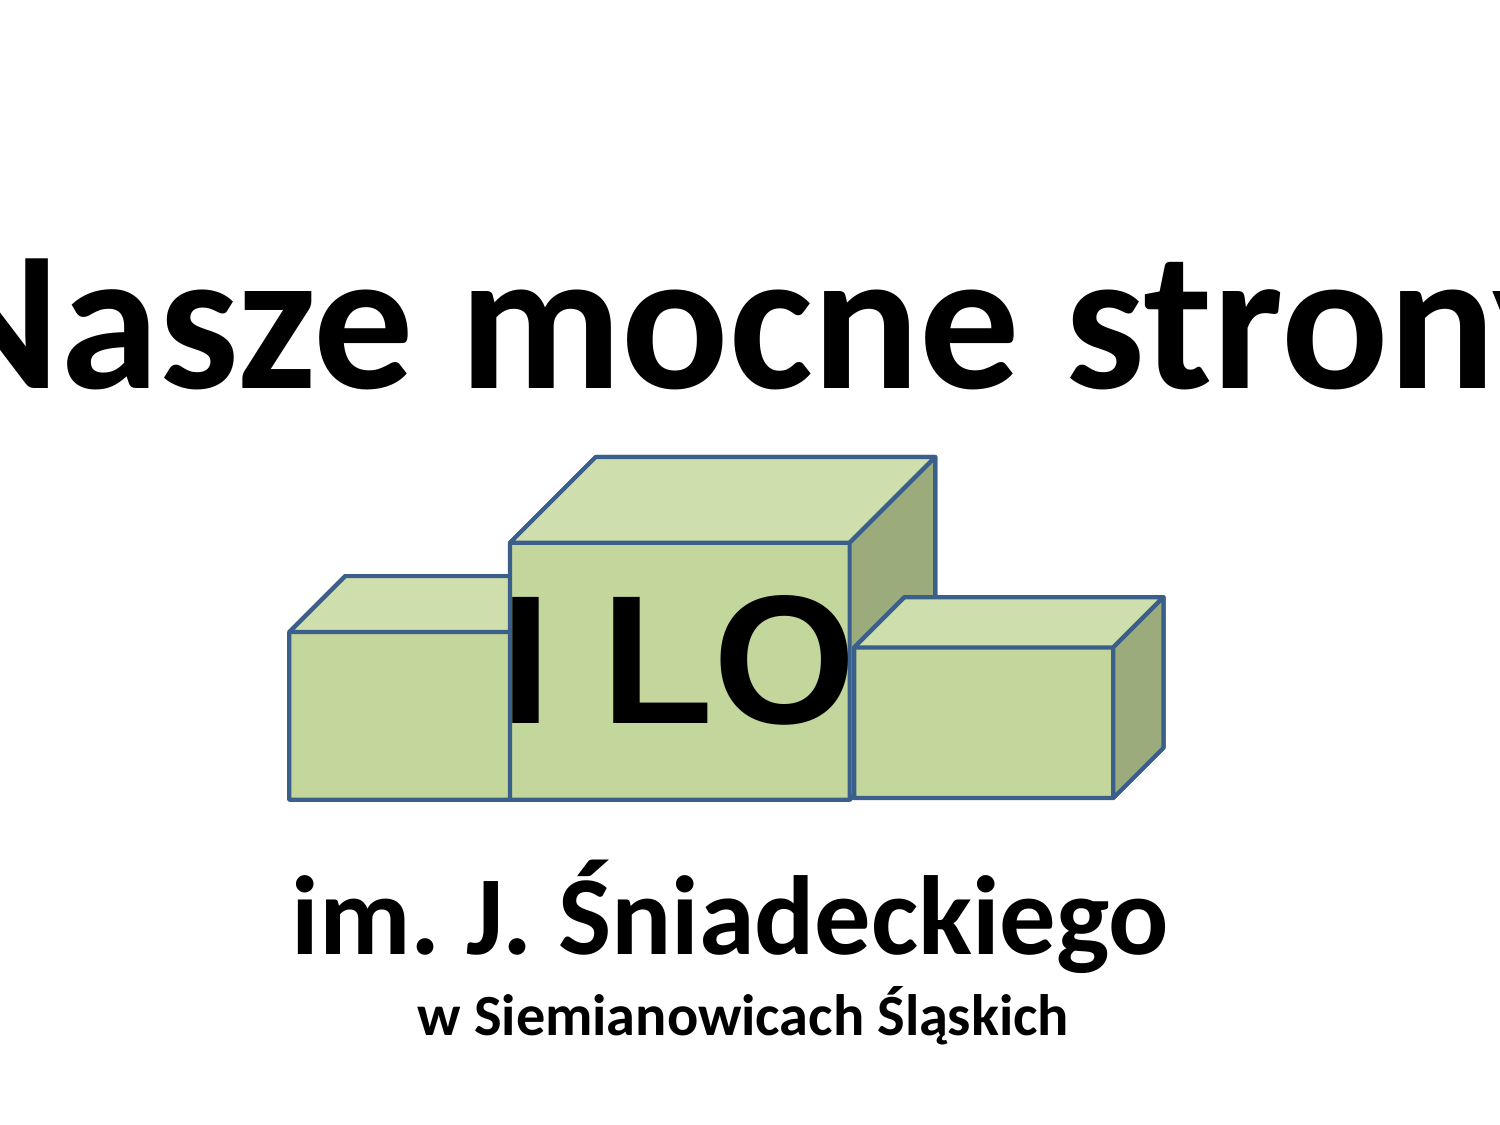

Nasze mocne strony
I LO
im. J. Śniadeckiego
w Siemianowicach Śląskich